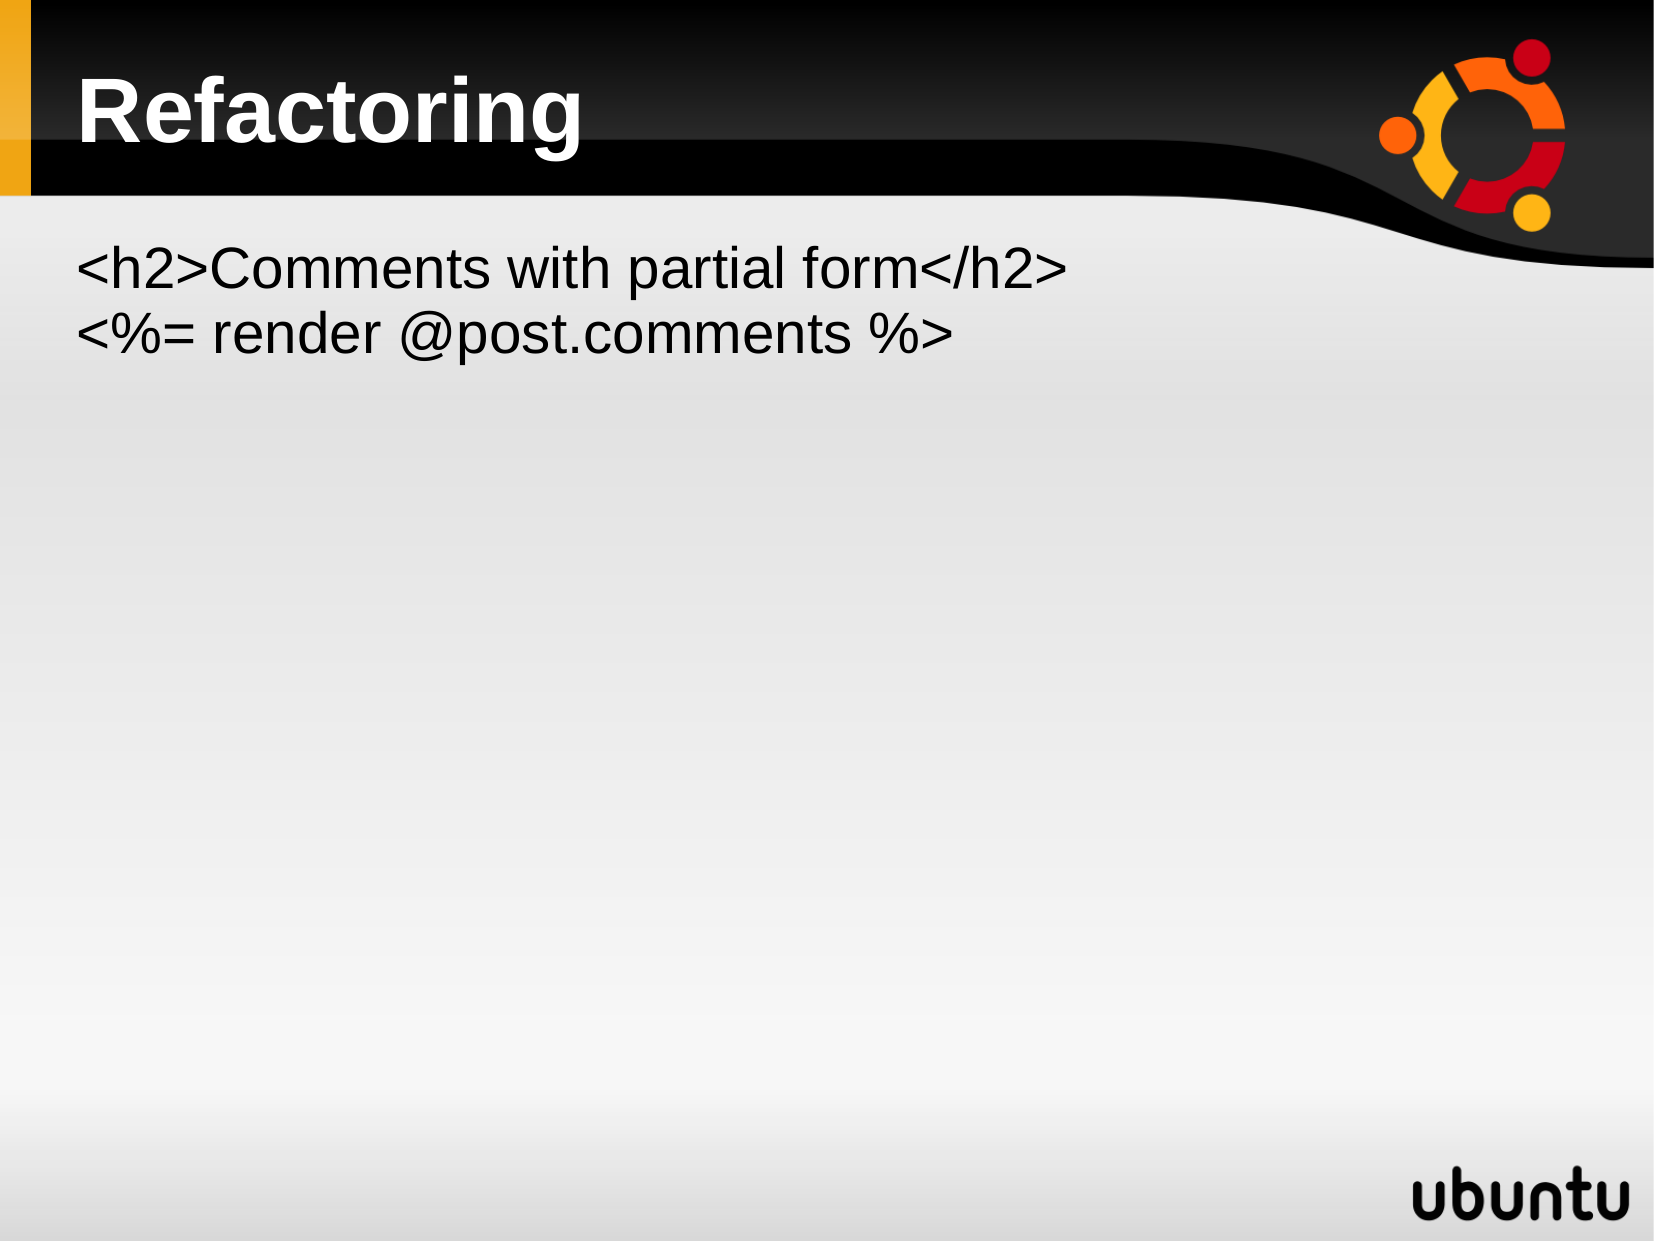

# Refactoring
<h2>Comments with partial form</h2>
<%= render @post.comments %>